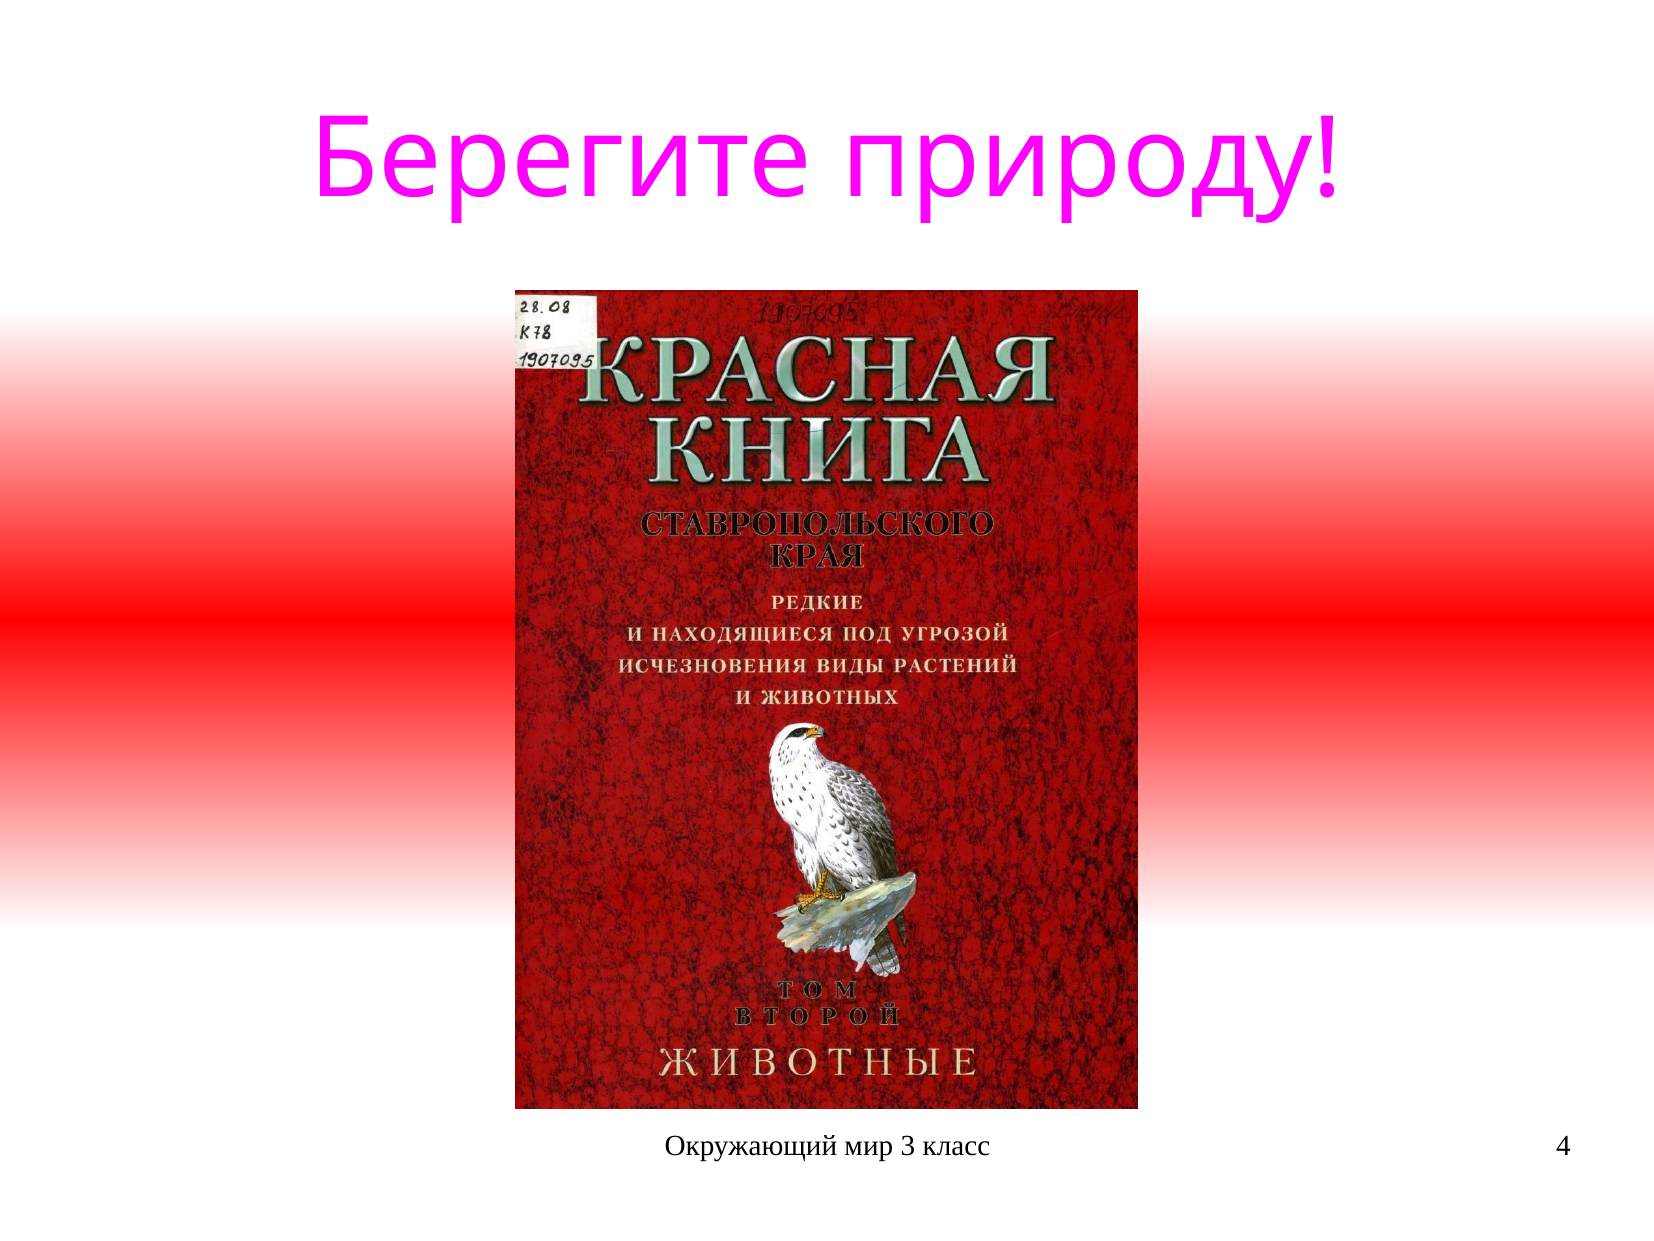

# Берегите природу!
Окружающий мир 3 класс
4